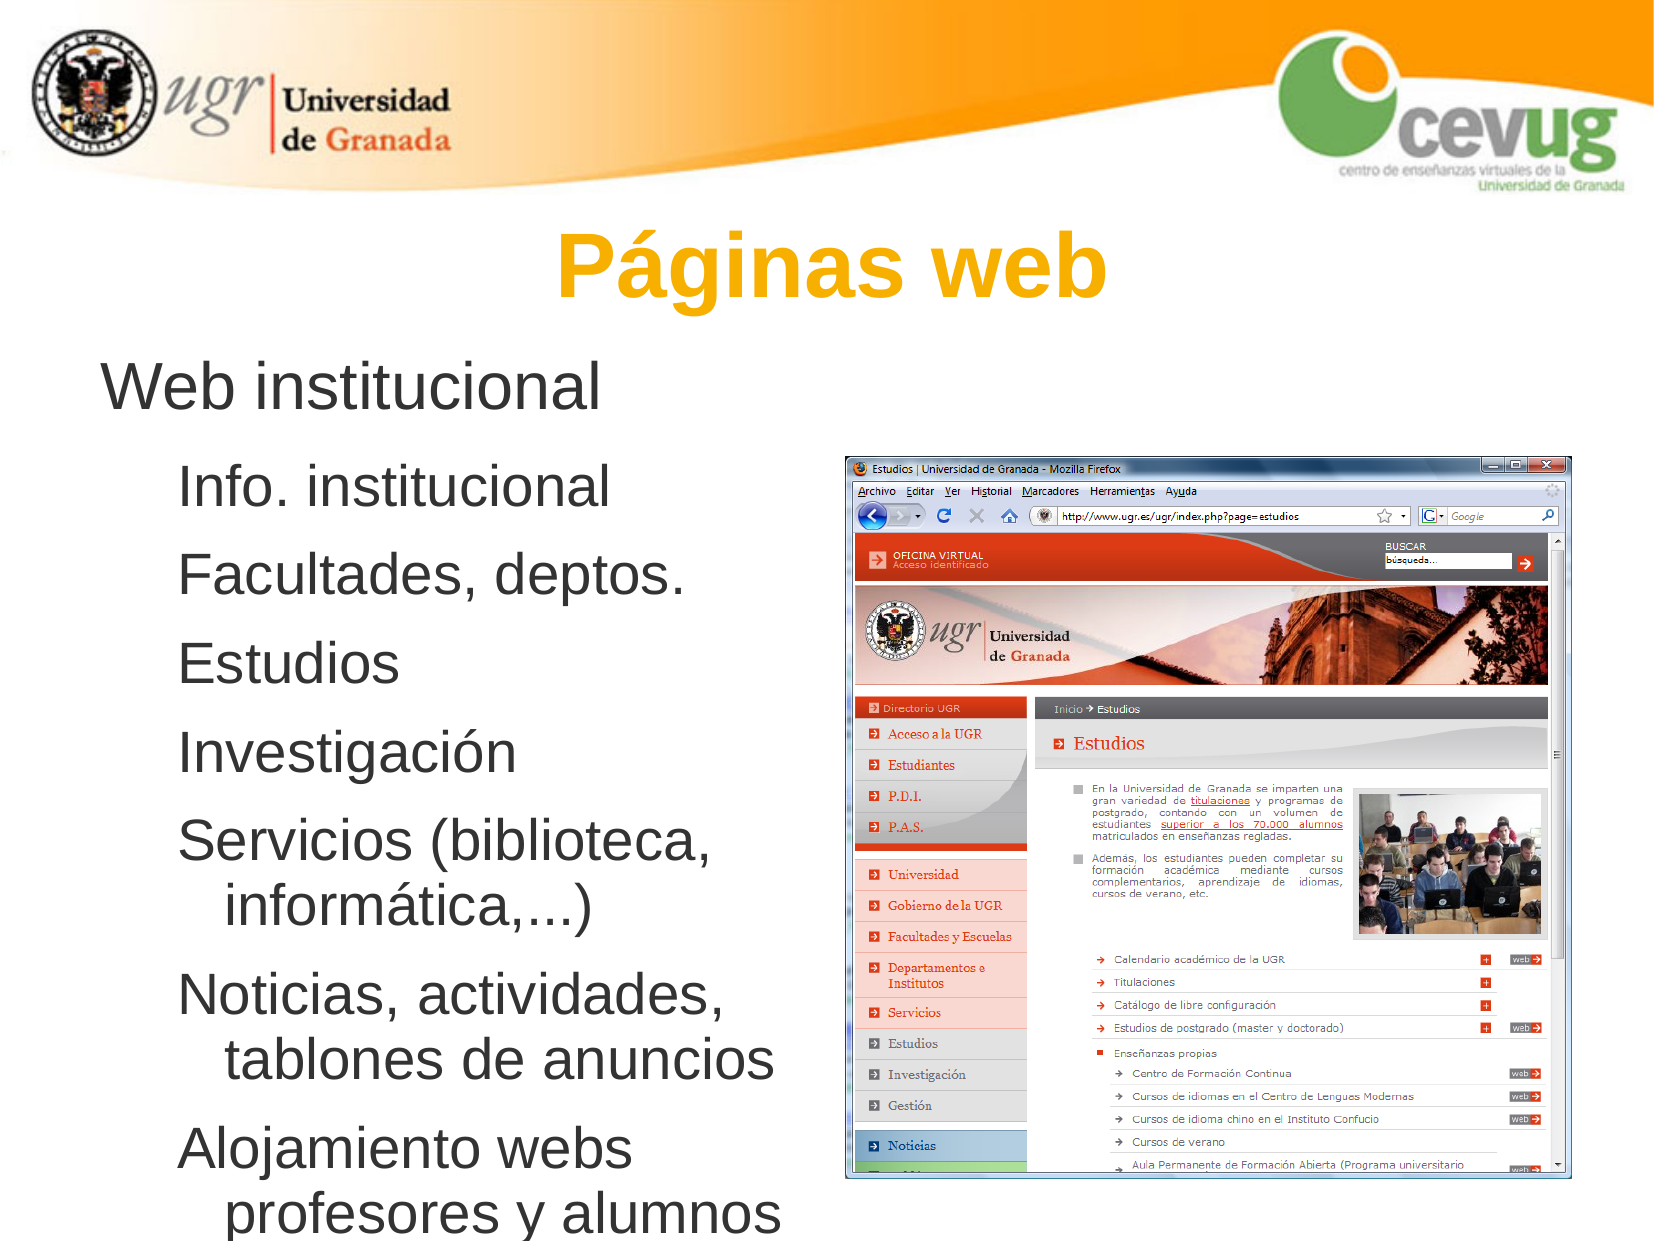

# Páginas web
Web institucional
Info. institucional
Facultades, deptos.
Estudios
Investigación
Servicios (biblioteca, informática,...)
Noticias, actividades, tablones de anuncios
Alojamiento webs profesores y alumnos